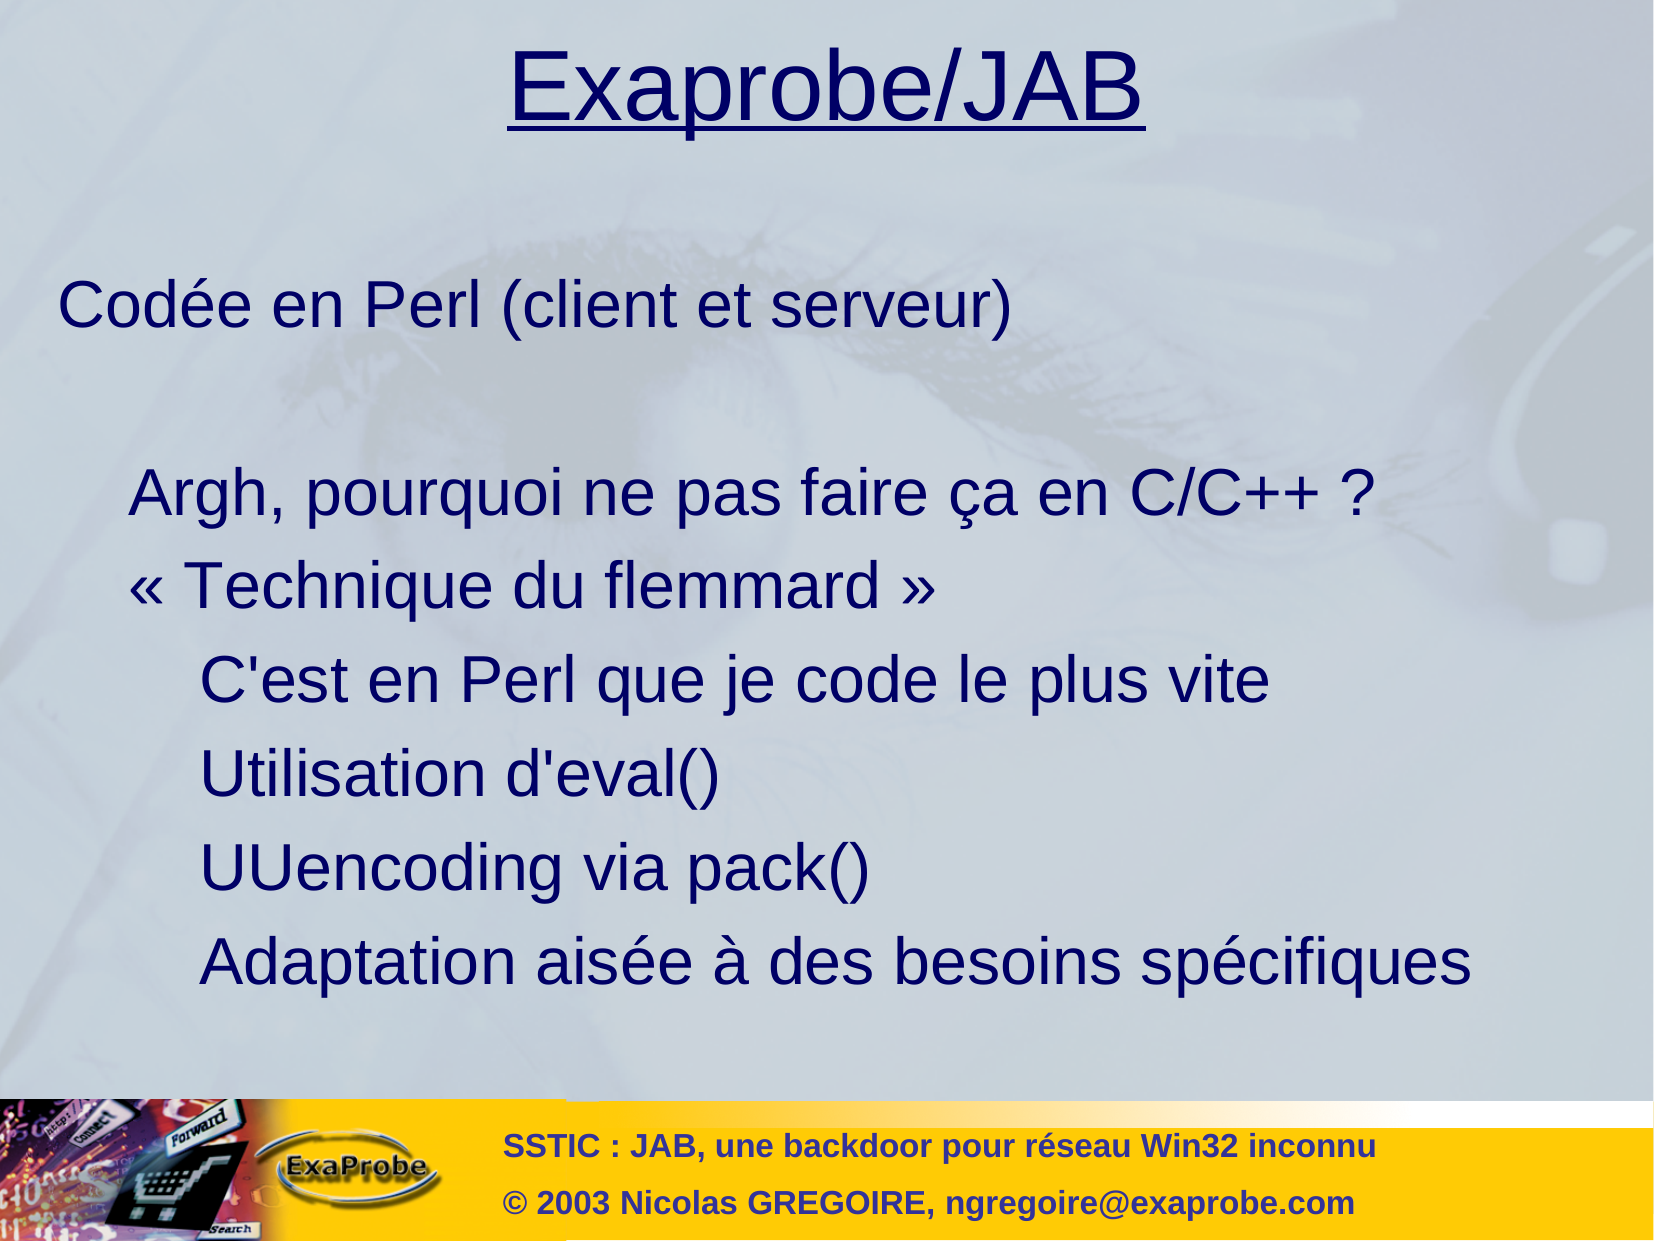

# Exaprobe/JAB
 Codée en Perl (client et serveur)
 Argh, pourquoi ne pas faire ça en C/C++ ?
 « Technique du flemmard »
 C'est en Perl que je code le plus vite
 Utilisation d'eval()
 UUencoding via pack()
 Adaptation aisée à des besoins spécifiques